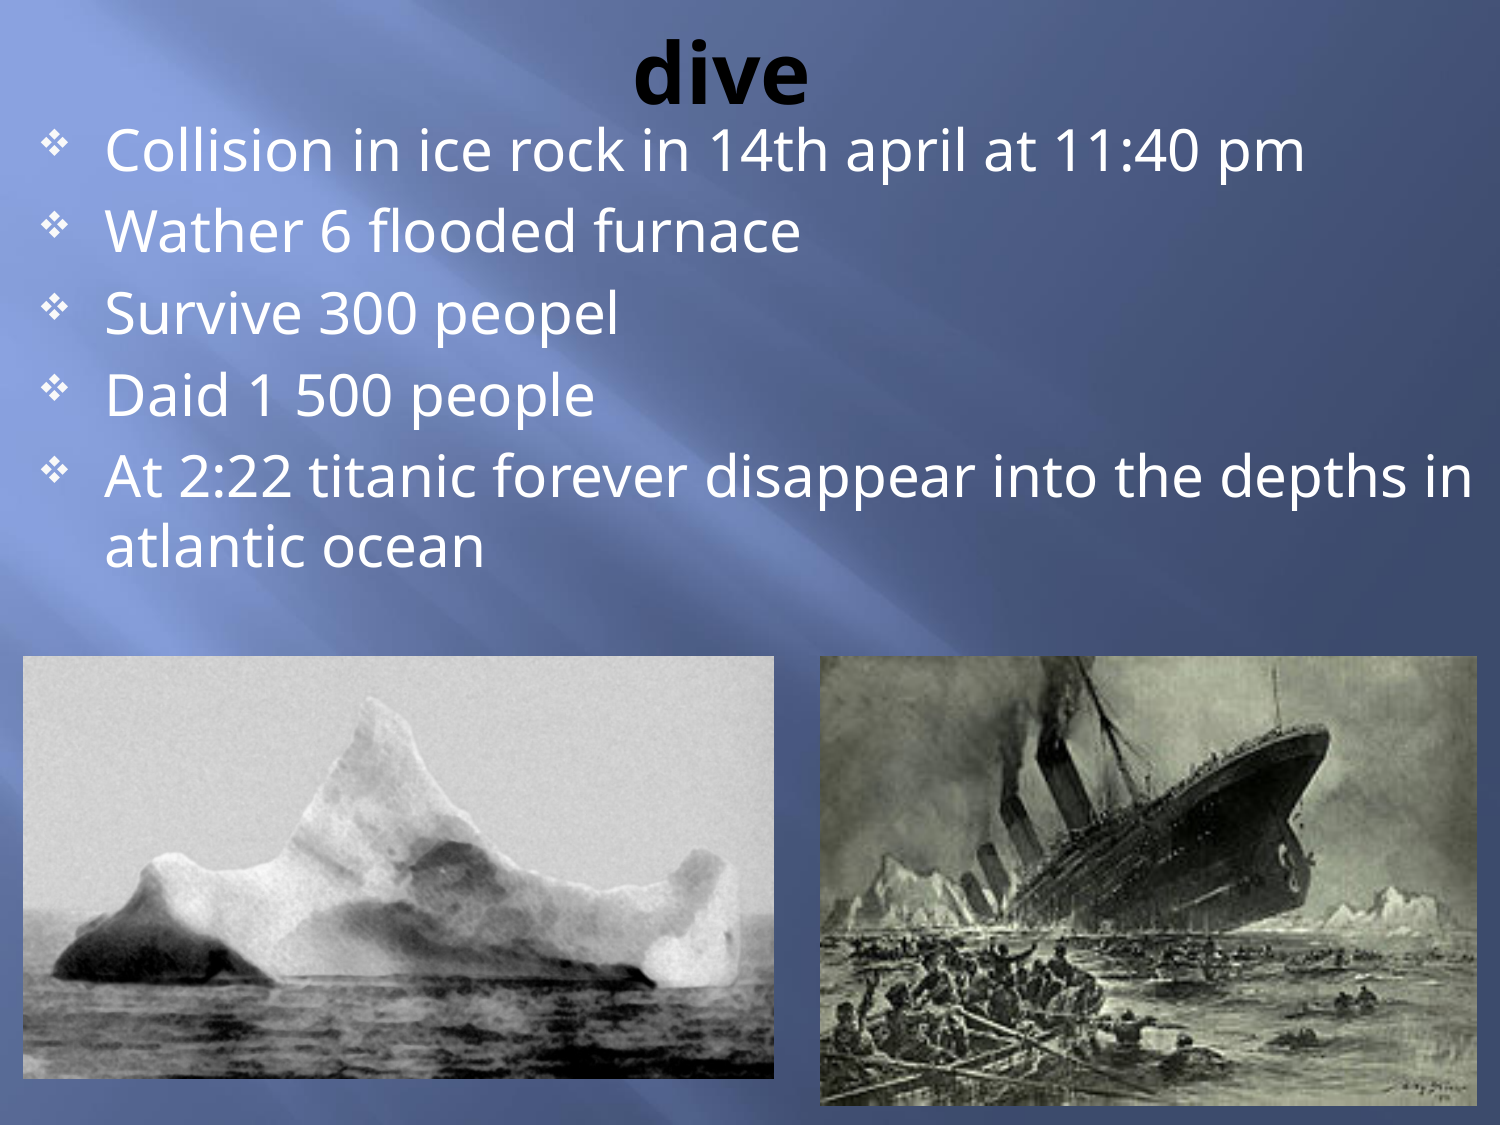

# dive
Collision in ice rock in 14th april at 11:40 pm
Wather 6 flooded furnace
Survive 300 peopel
Daid 1 500 people
At 2:22 titanic forever disappear into the depths in atlantic ocean